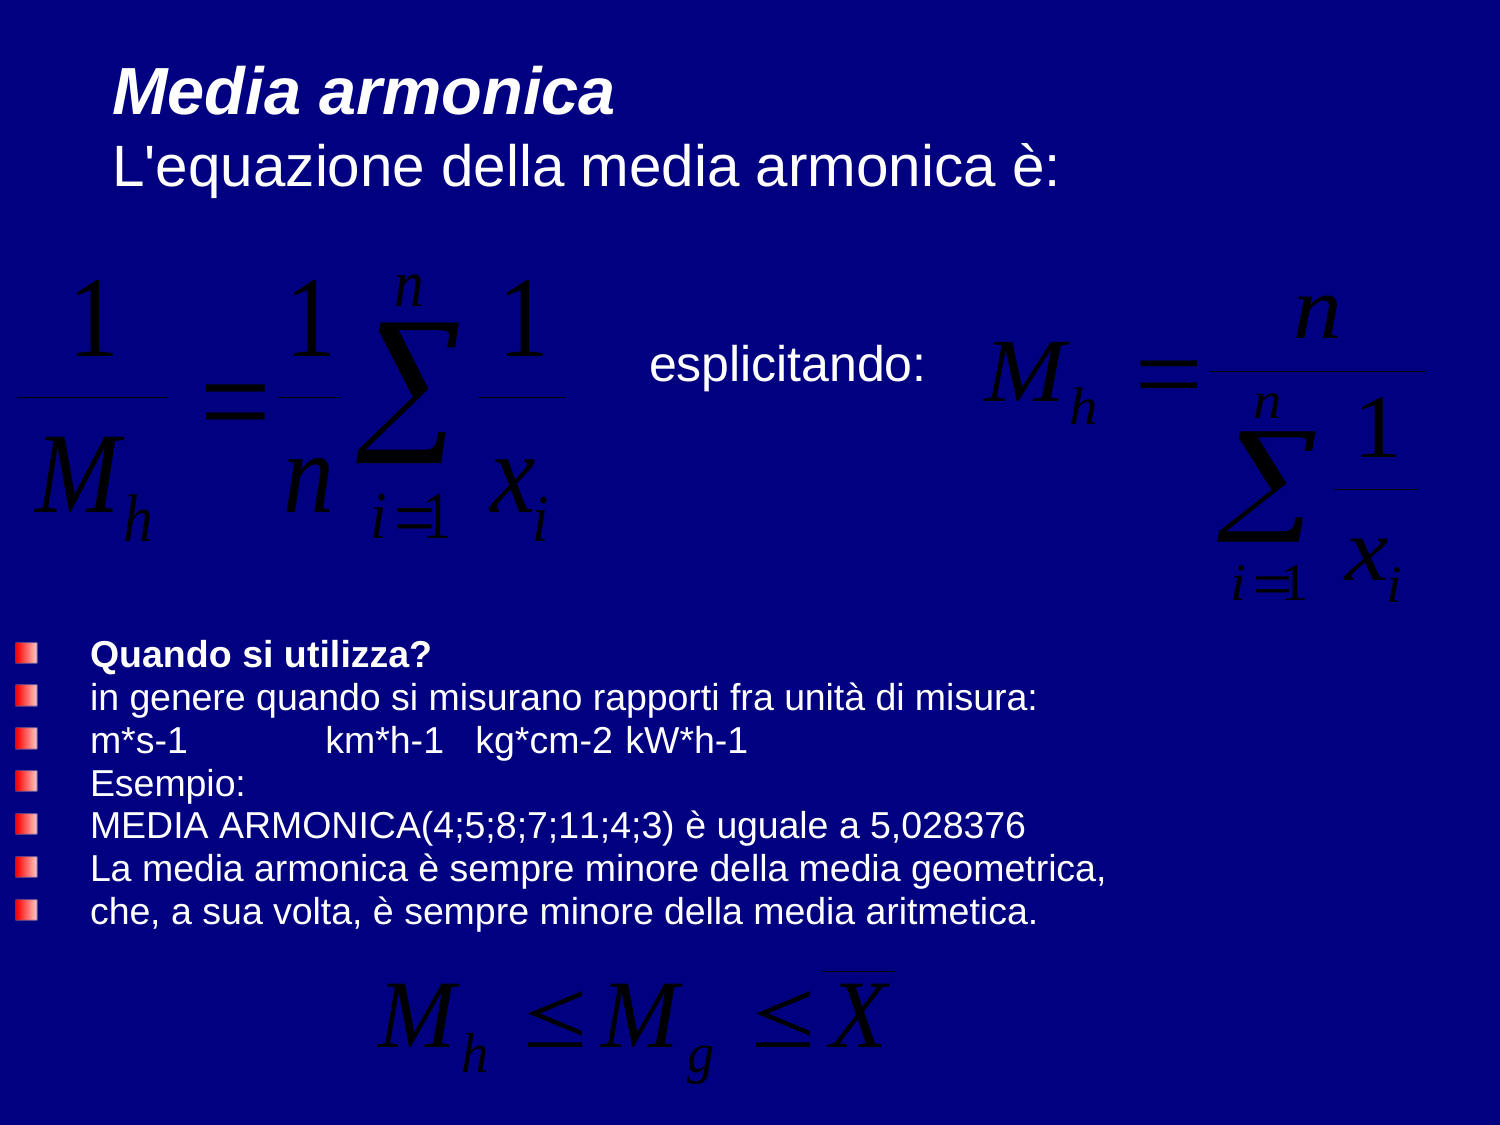

Media armonica
L'equazione della media armonica è:
 esplicitando:
# Quando si utilizza?
in genere quando si misurano rapporti fra unità di misura:
m*s-1	 km*h-1	 kg*cm-2	 kW*h-1
Esempio:
MEDIA ARMONICA(4;5;8;7;11;4;3) è uguale a 5,028376
La media armonica è sempre minore della media geometrica,
che, a sua volta, è sempre minore della media aritmetica.